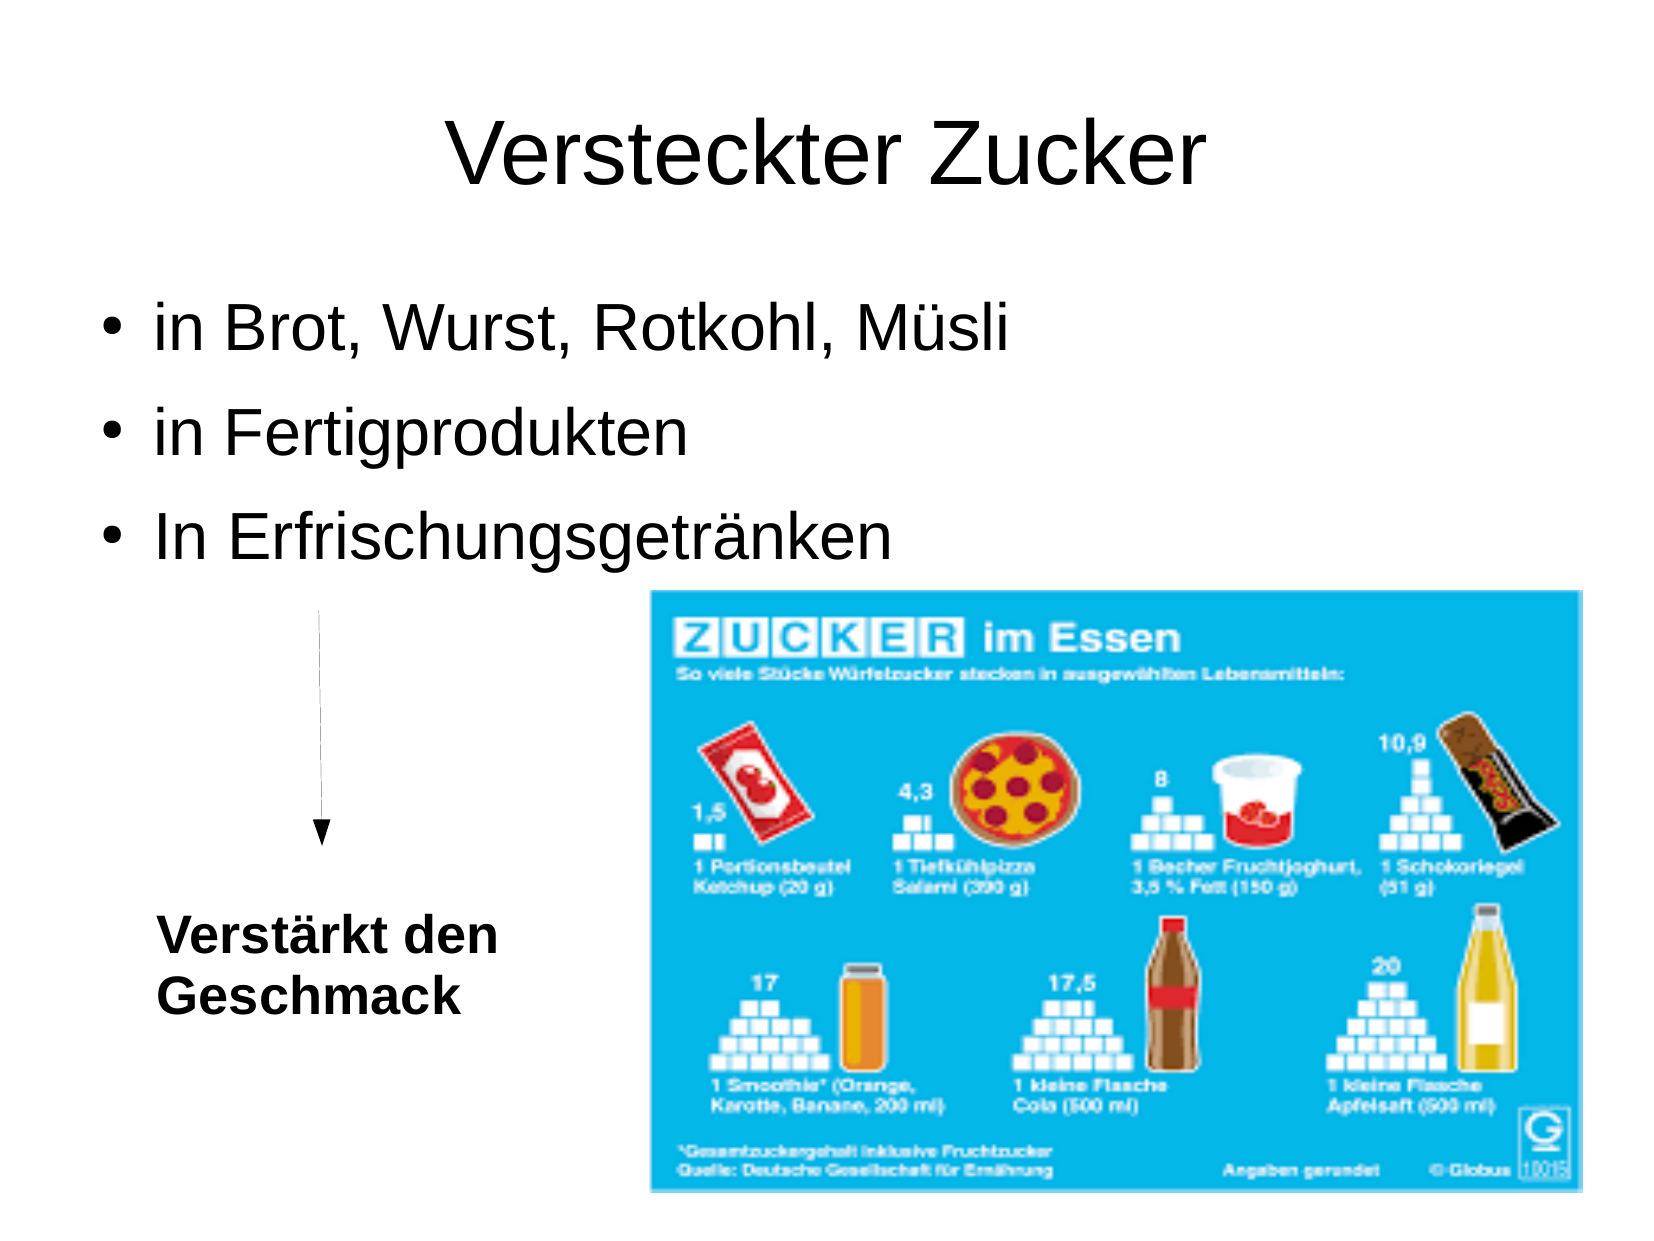

# Versteckter Zucker
in Brot, Wurst, Rotkohl, Müsli
in Fertigprodukten
In Erfrischungsgetränken
Verstärkt den Geschmack